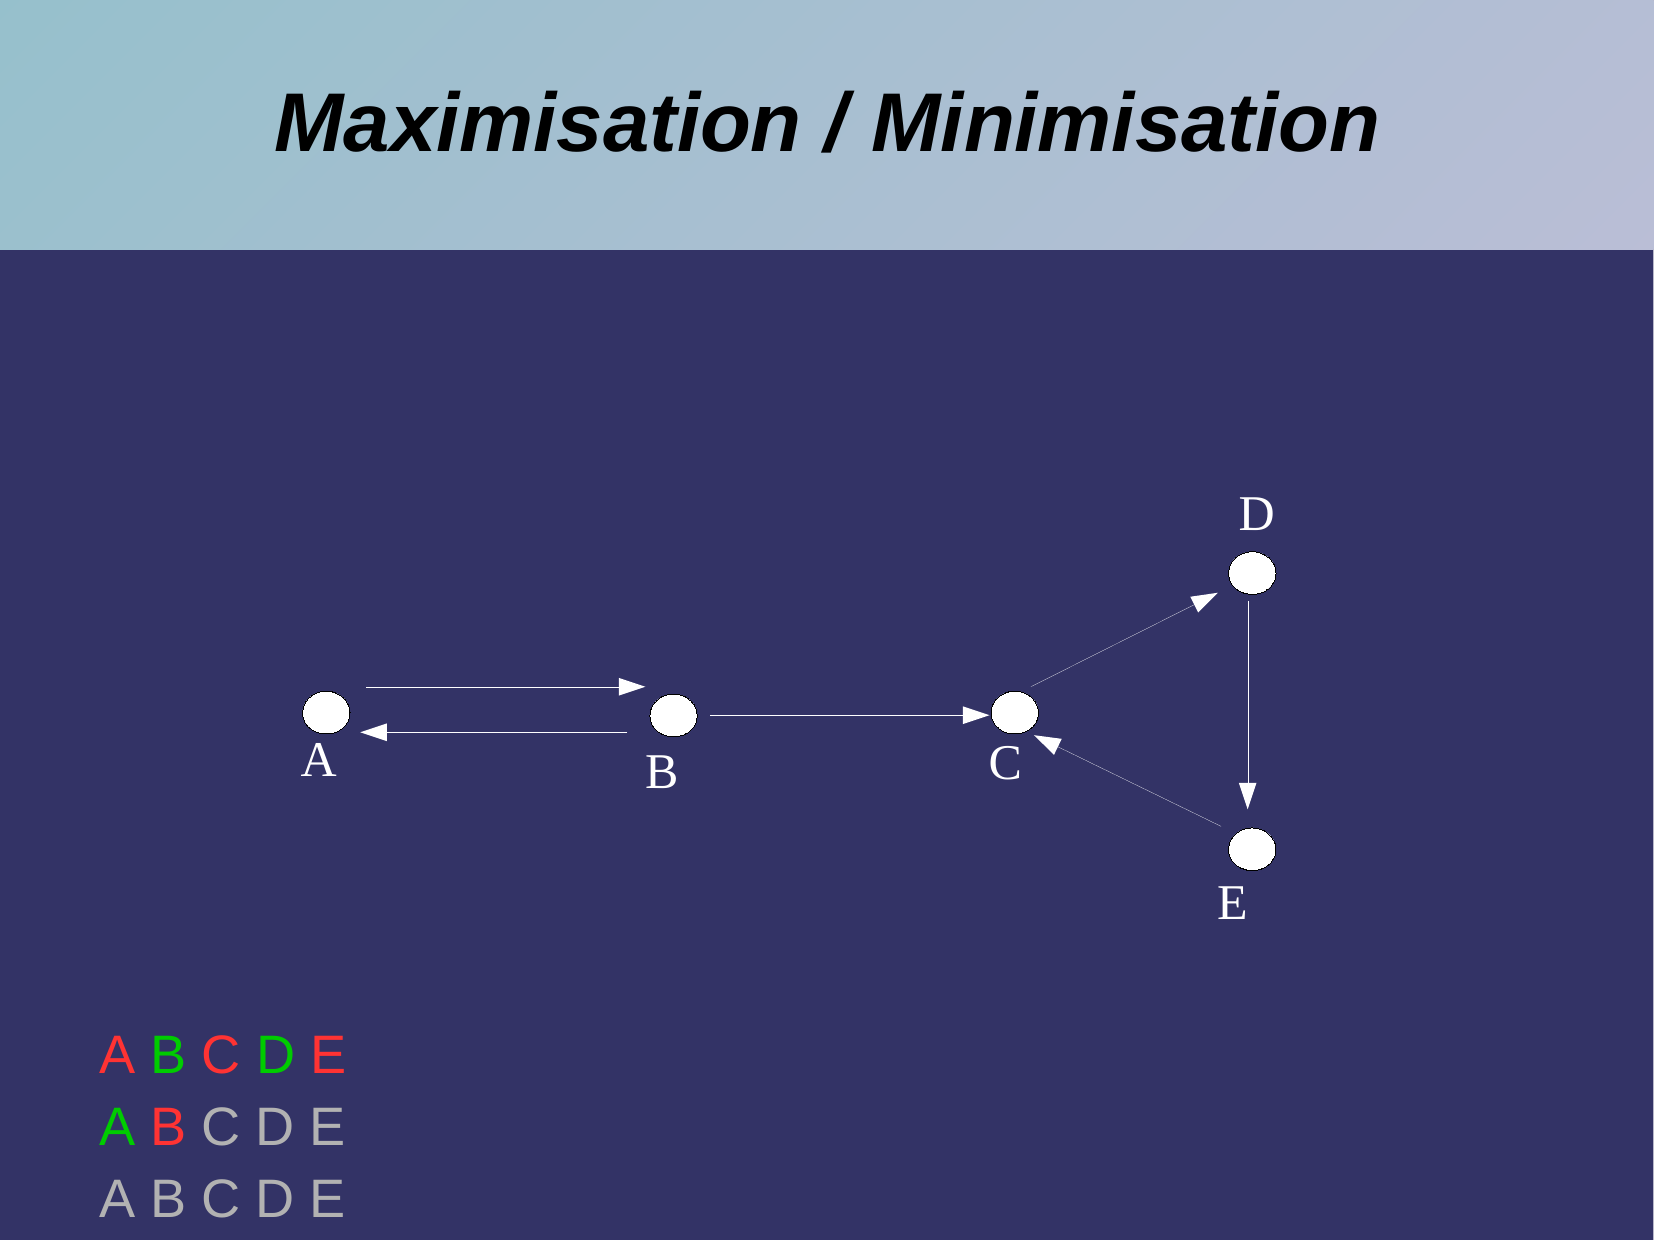

# Maximisation / Minimisation
D
A
C
B
E
A B C D E
A B C D E
A B C D E